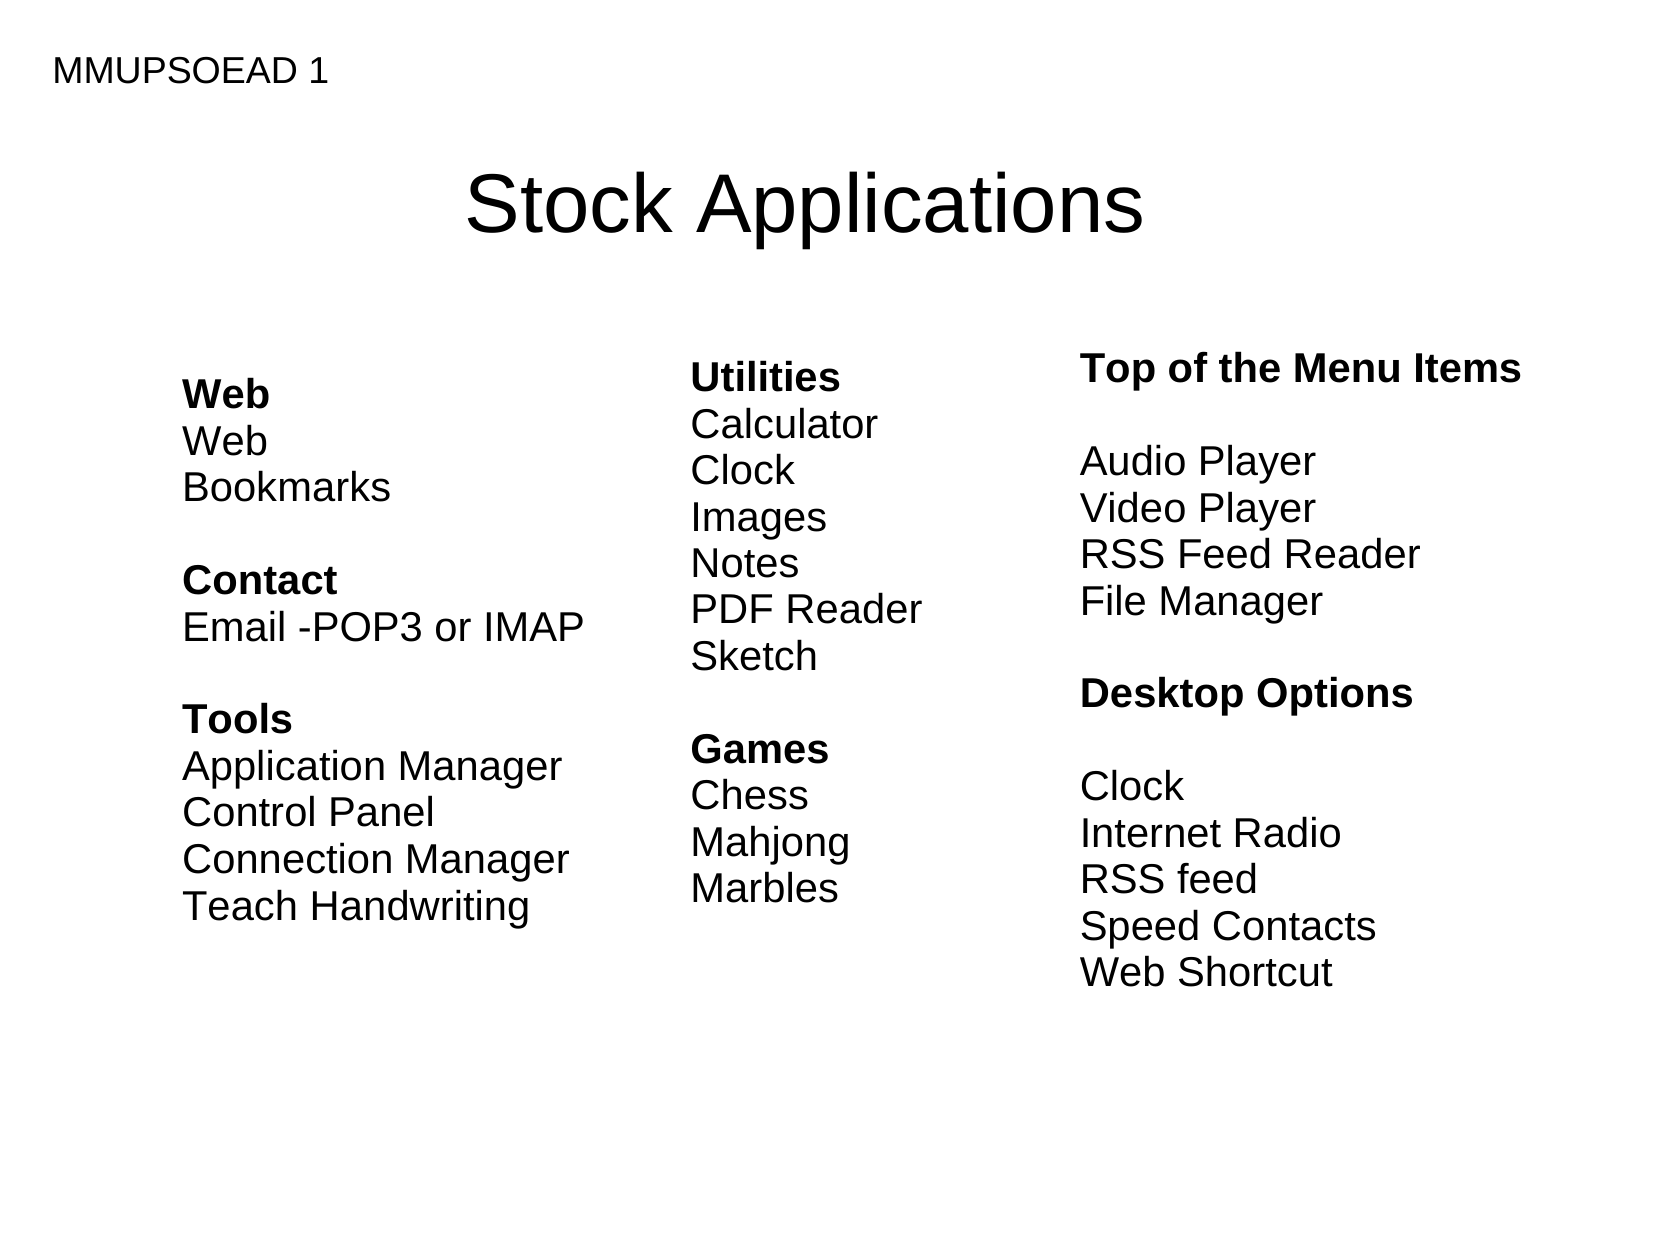

MMUPSOEAD 1
#
Stock Applications
Top of the Menu Items
Audio Player
Video Player
RSS Feed Reader
File Manager
Desktop Options
Clock
Internet Radio
RSS feed
Speed Contacts
Web Shortcut
Utilities
Calculator
Clock
Images
Notes
PDF Reader
Sketch
Games
Chess
Mahjong
Marbles
Web
Web
Bookmarks
Contact
Email -POP3 or IMAP
Tools
Application Manager
Control Panel
Connection Manager
Teach Handwriting